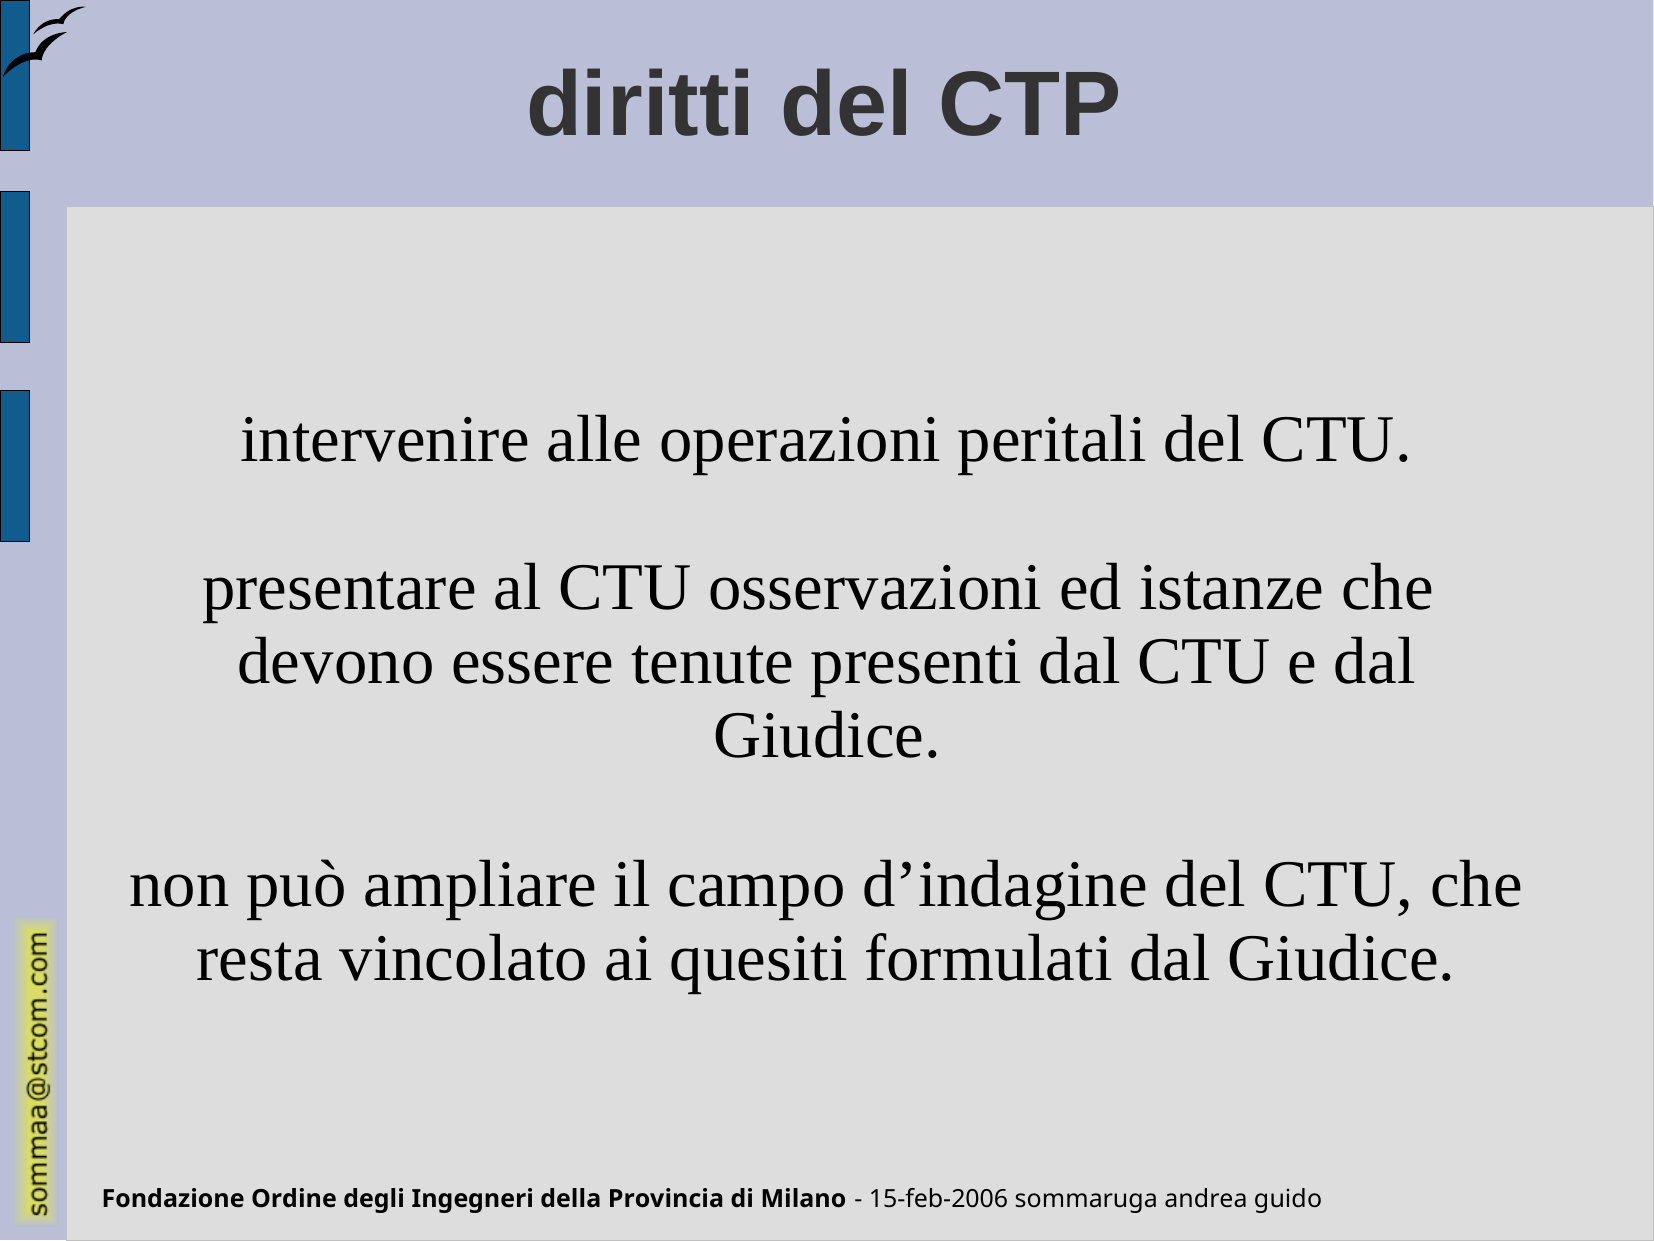

# diritti del CTP
intervenire alle operazioni peritali del CTU.
presentare al CTU osservazioni ed istanze che devono essere tenute presenti dal CTU e dal Giudice.
non può ampliare il campo d’indagine del CTU, che resta vincolato ai quesiti formulati dal Giudice.